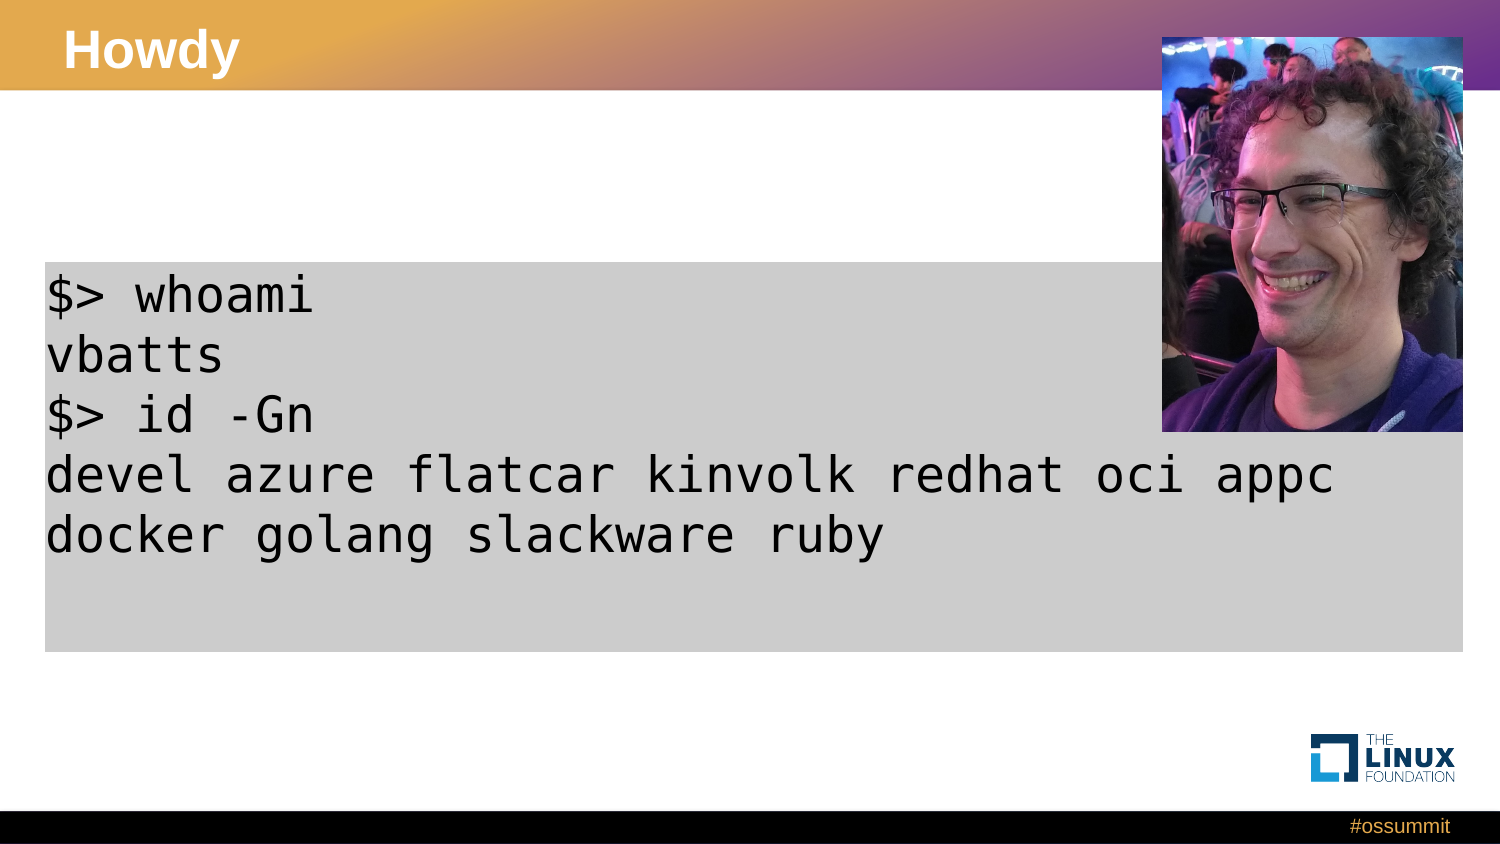

# Howdy
$> whoami
vbatts
$> id -Gn
devel azure flatcar kinvolk redhat oci appc docker golang slackware ruby